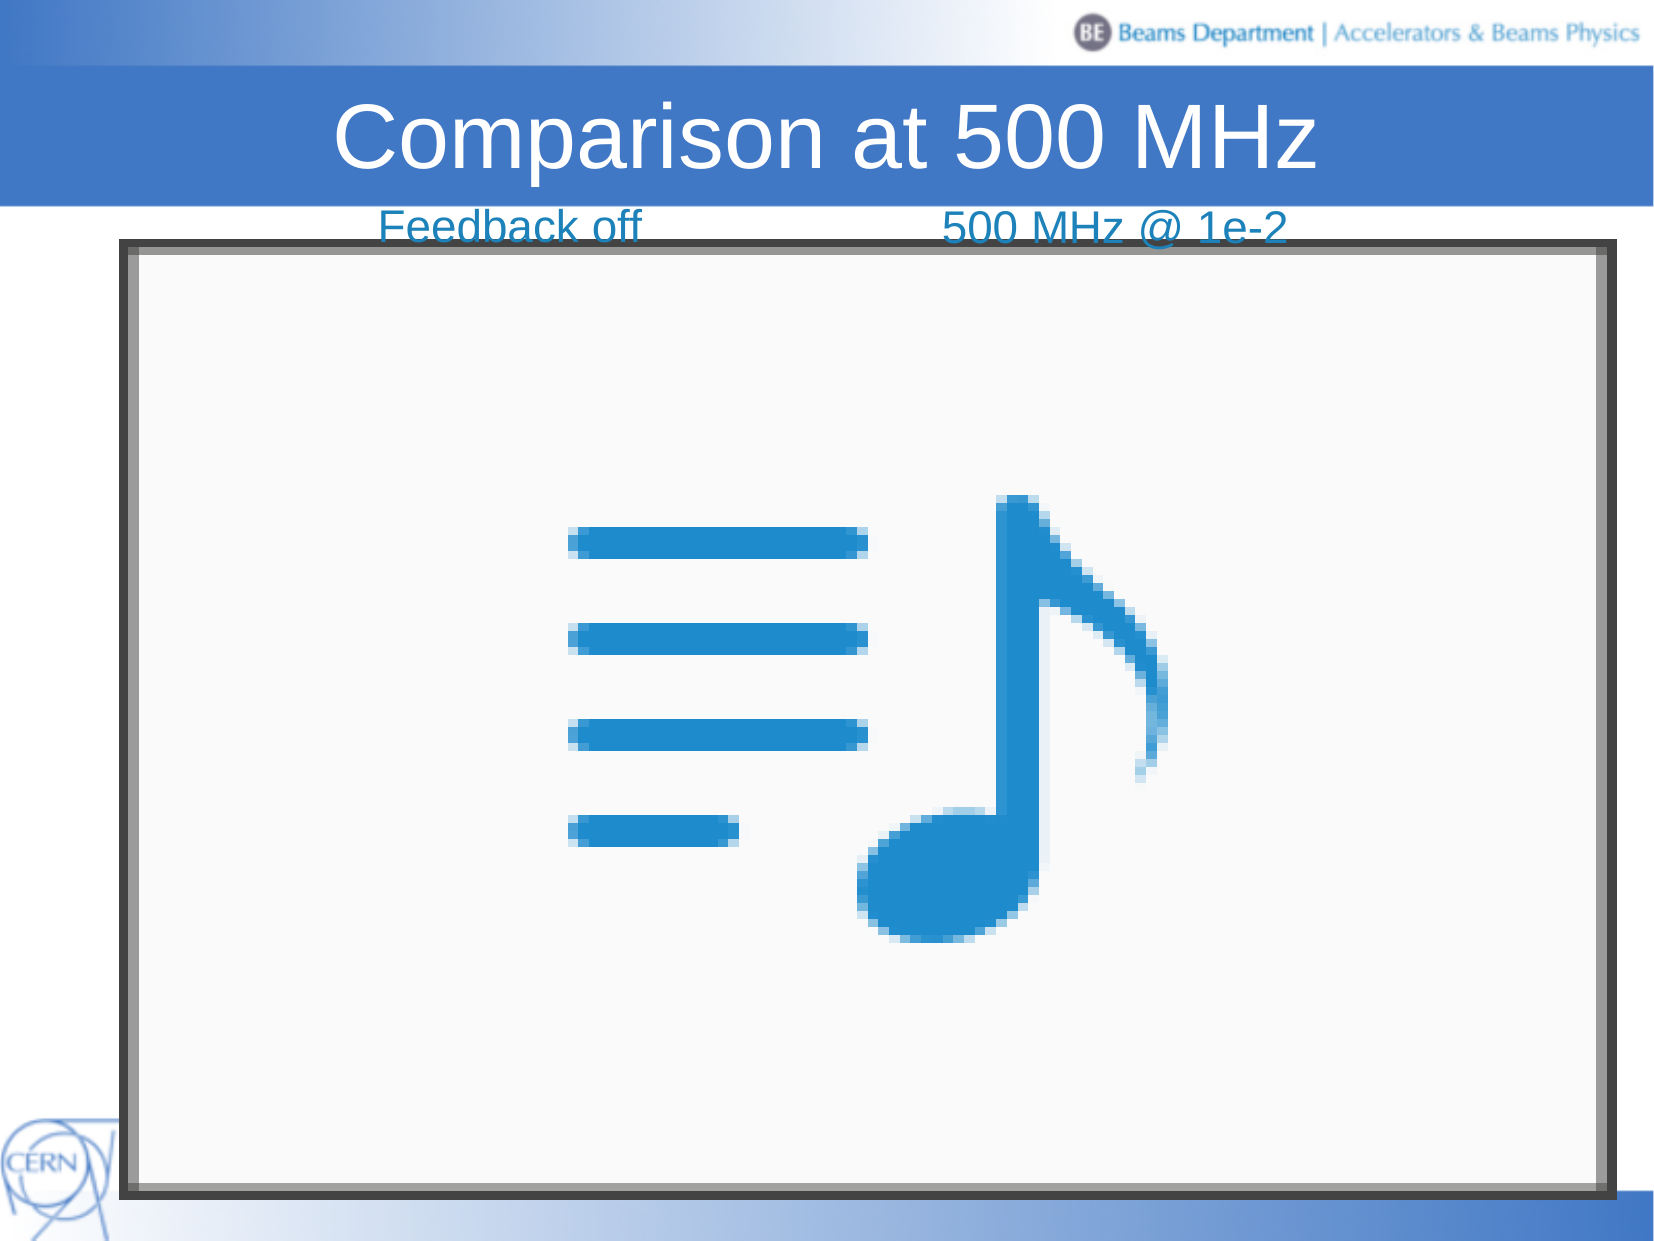

# Comparison at 500 MHz
Feedback off
500 MHz @ 1e-2